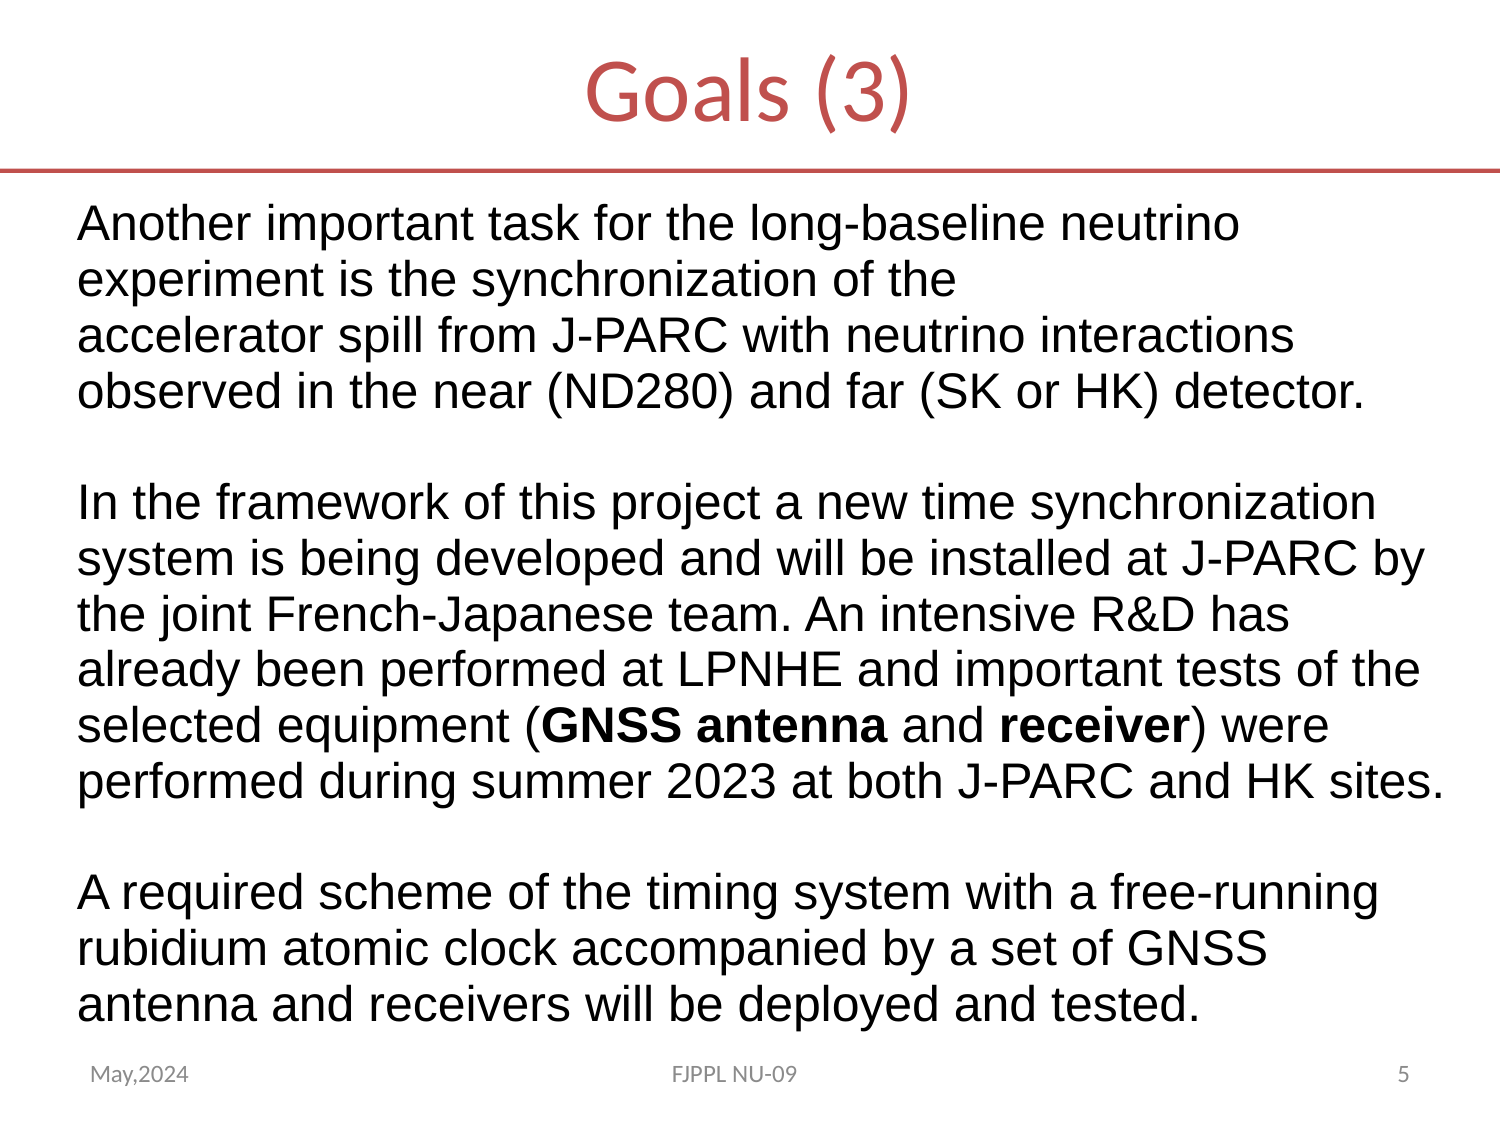

Goals (3)
Another important task for the long-baseline neutrino experiment is the synchronization of the
accelerator spill from J-PARC with neutrino interactions observed in the near (ND280) and far (SK or HK) detector.
In the framework of this project a new time synchronization system is being developed and will be installed at J-PARC by the joint French-Japanese team. An intensive R&D has already been performed at LPNHE and important tests of the selected equipment (GNSS antenna and receiver) were
performed during summer 2023 at both J-PARC and HK sites.
A required scheme of the timing system with a free-running rubidium atomic clock accompanied by a set of GNSS antenna and receivers will be deployed and tested.
May,2024
FJPPL NU-09